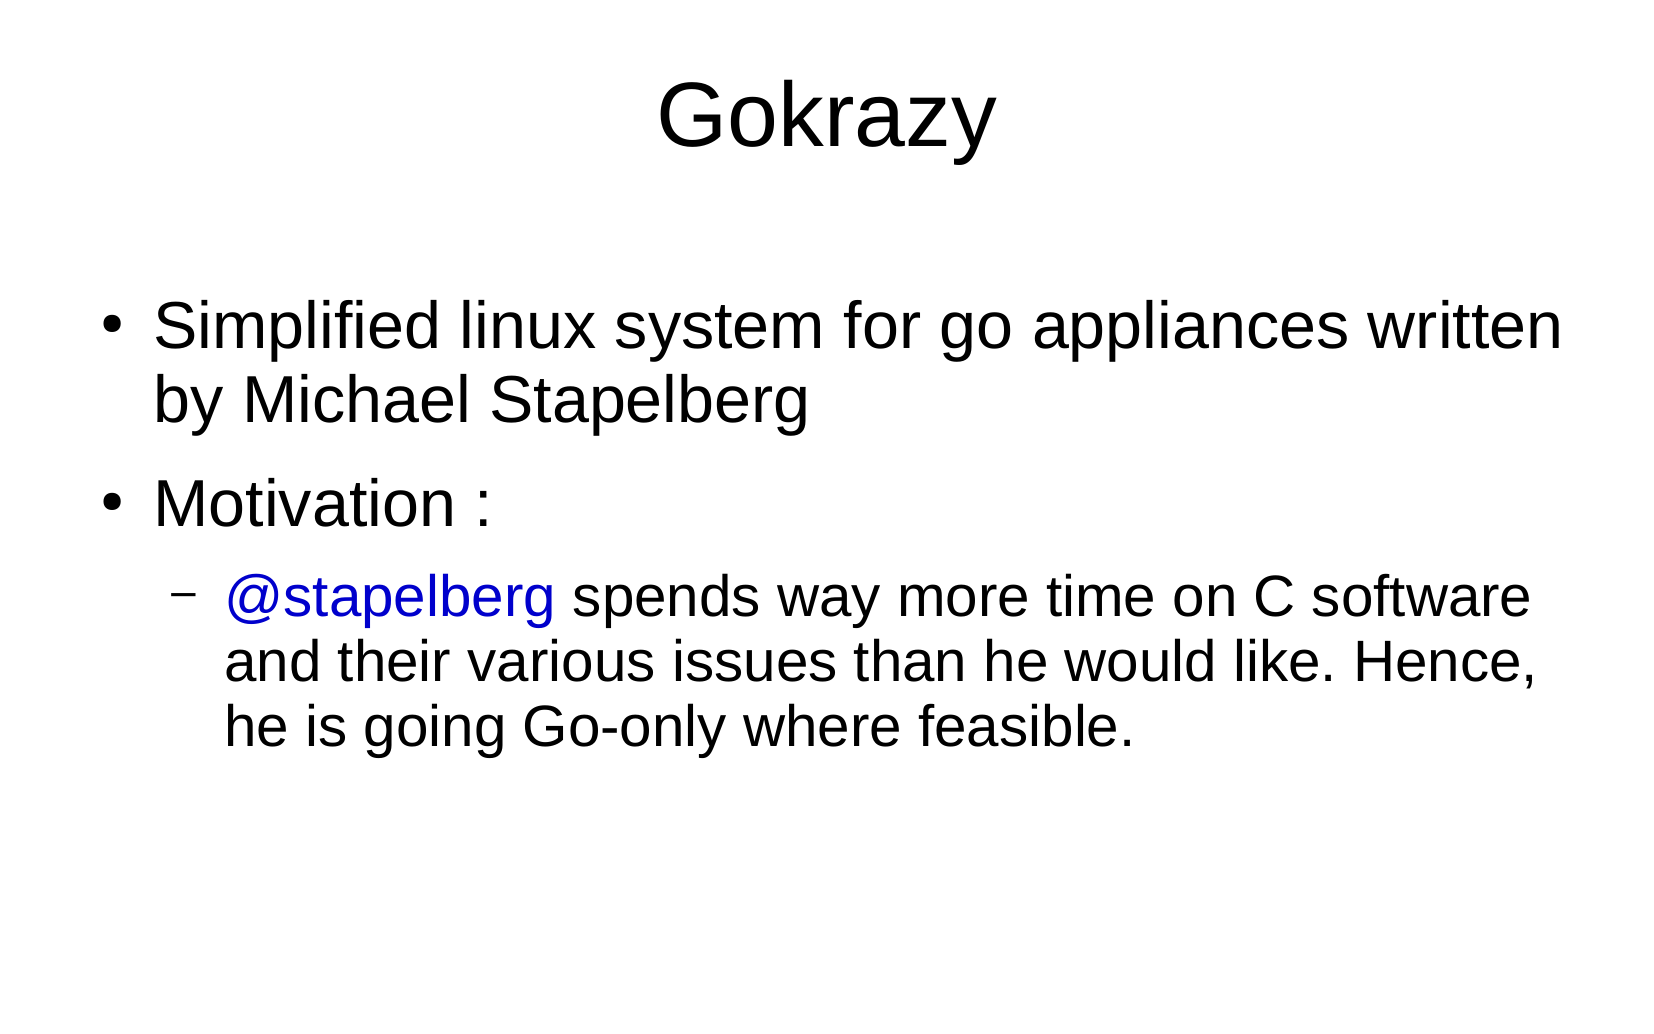

# Gokrazy
Simplified linux system for go appliances written by Michael Stapelberg
Motivation :
@stapelberg spends way more time on C software and their various issues than he would like. Hence, he is going Go-only where feasible.